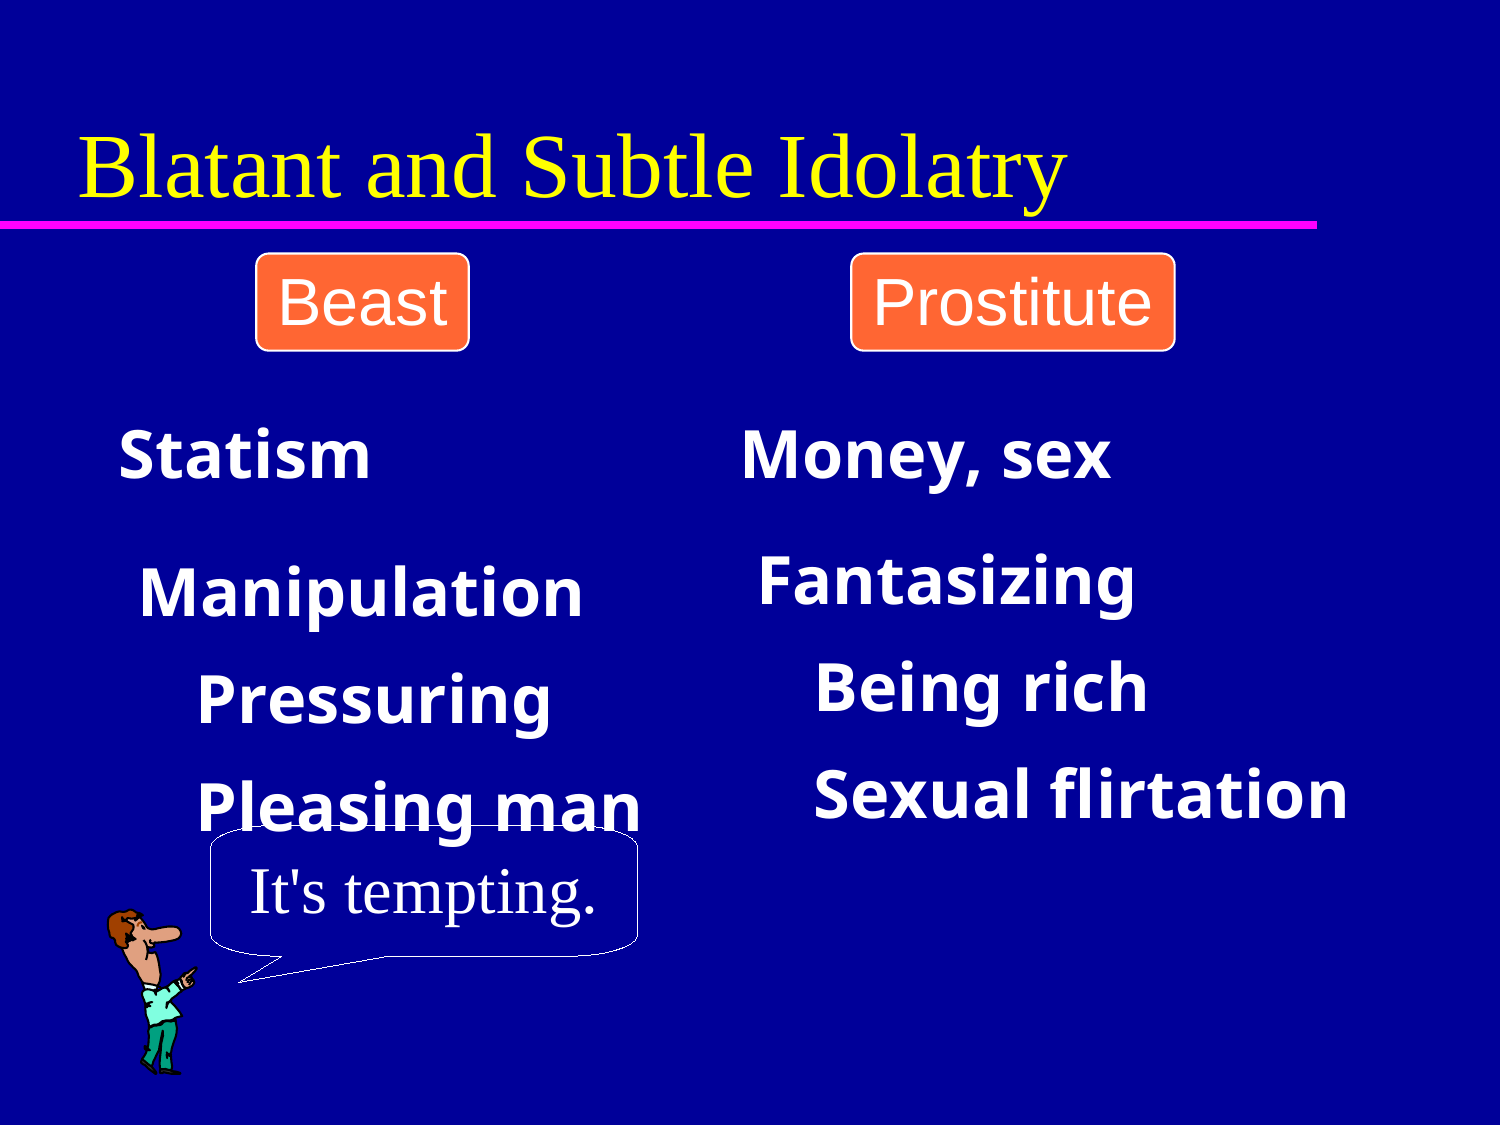

# Blatant and Subtle Idolatry
Beast
Prostitute
Statism
Money, sex
 Fantasizing
Being rich
Sexual flirtation
 Manipulation
Pressuring
Pleasing man
It's tempting.